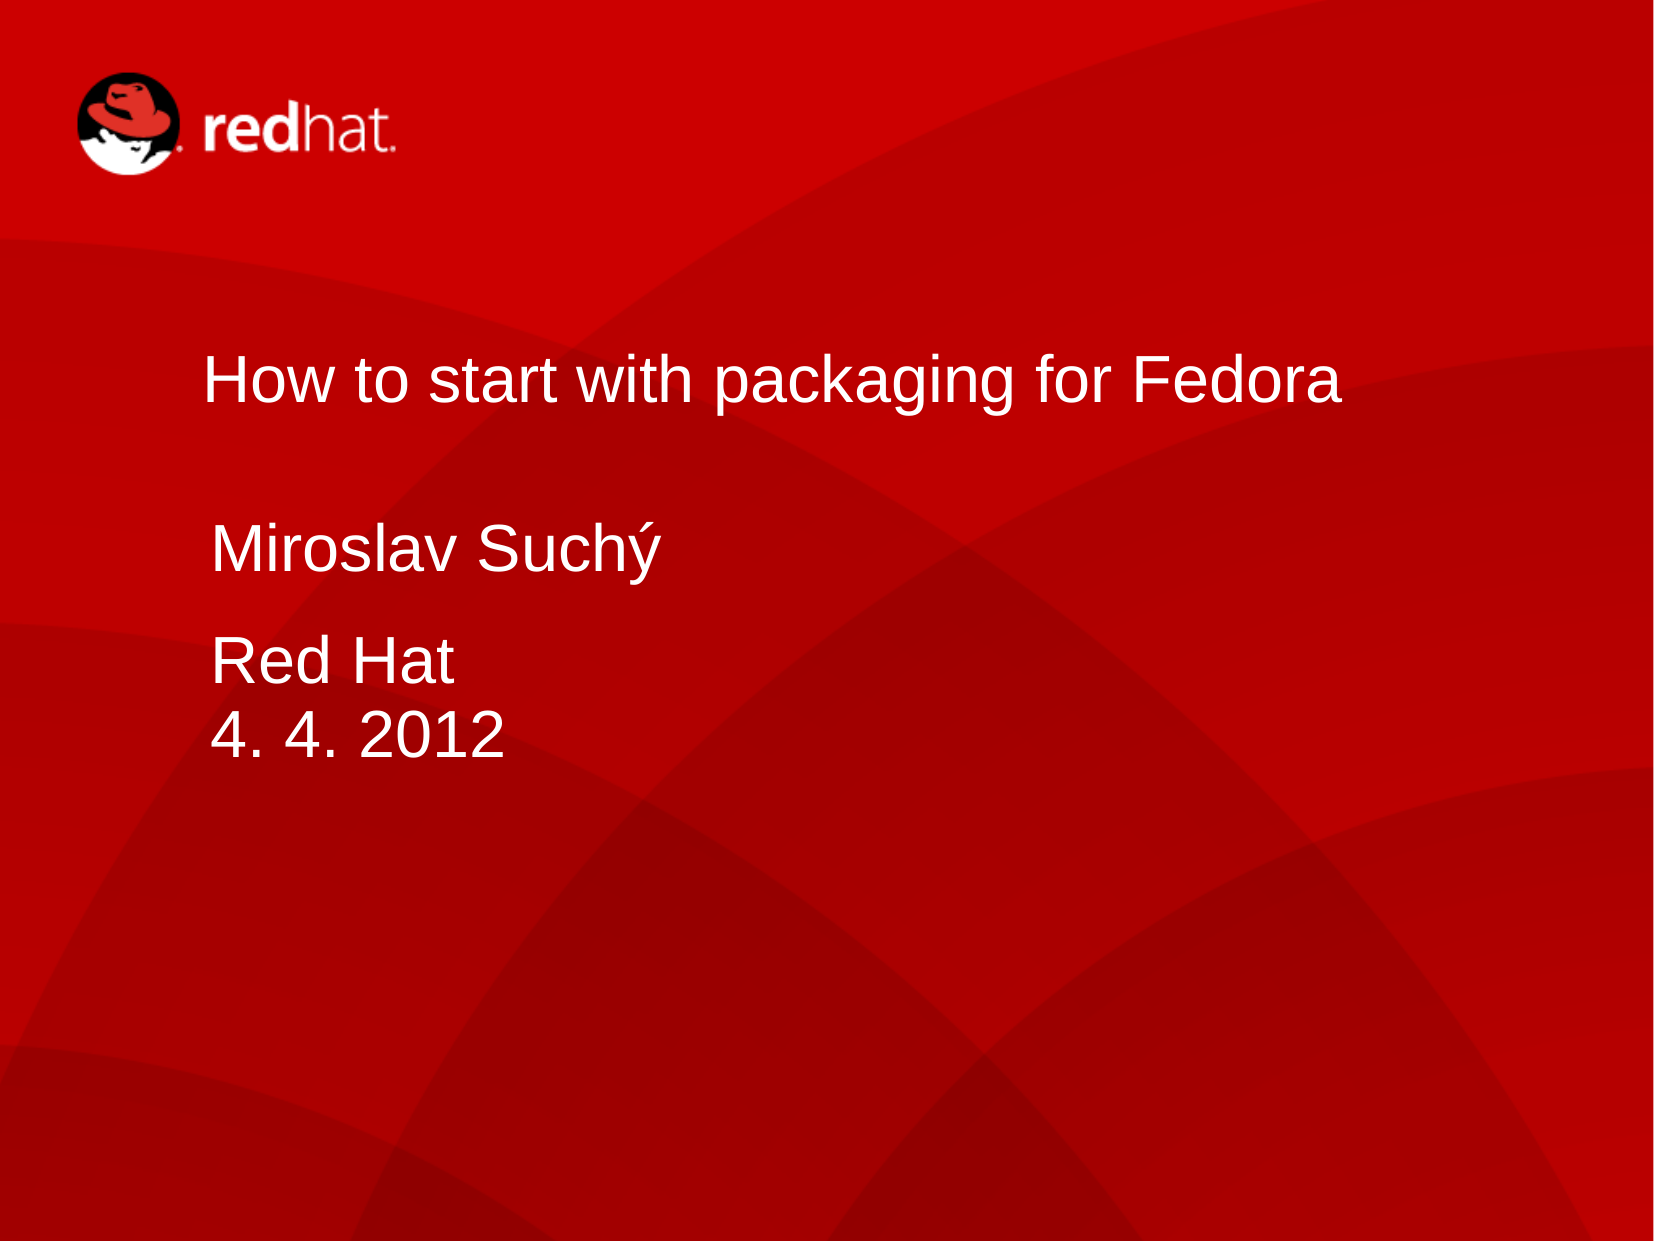

How to start with packaging for Fedora
Miroslav Suchý Red Hat
4. 4. 2012